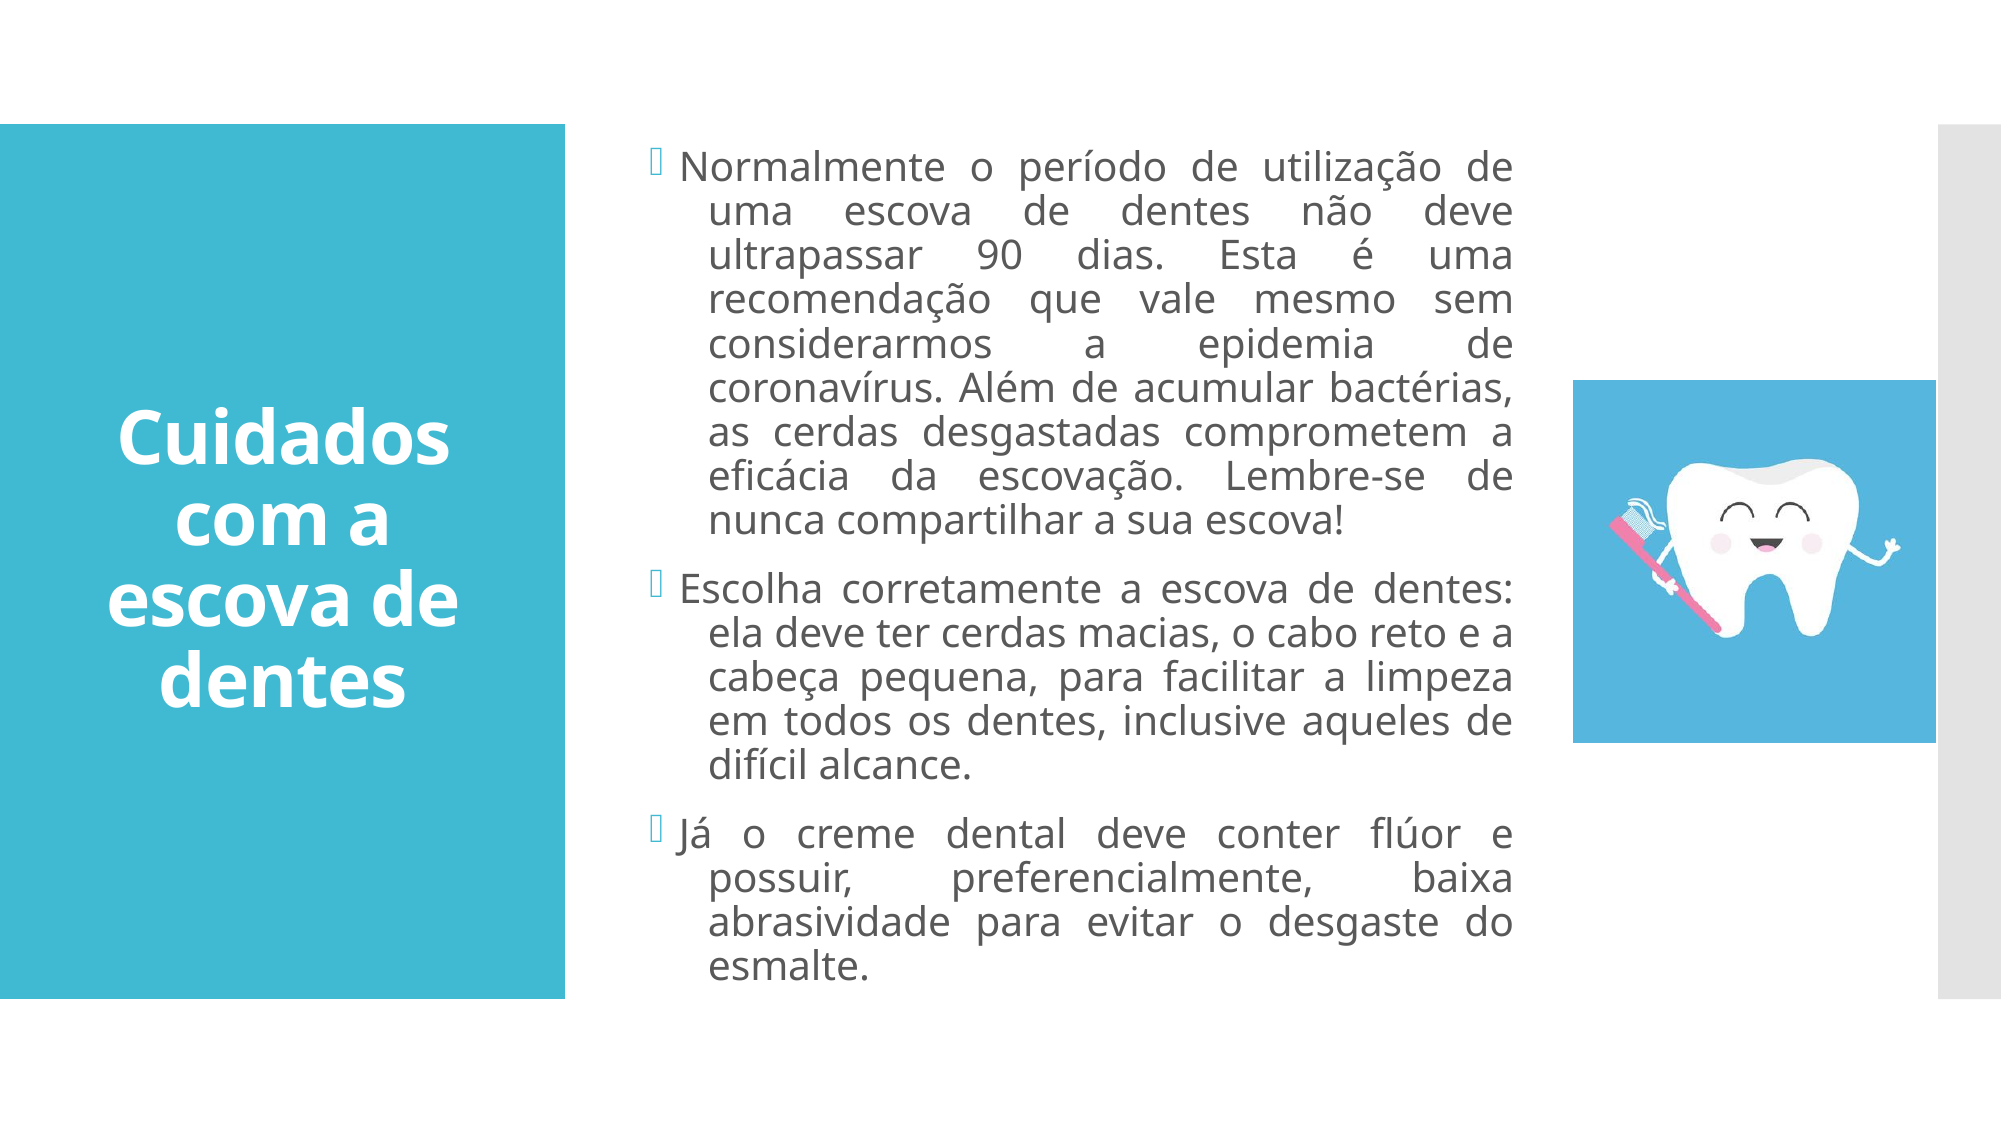

Normalmente o período de utilização de uma escova de dentes não deve ultrapassar 90 dias. Esta é uma recomendação que vale mesmo sem considerarmos a epidemia de coronavírus. Além de acumular bactérias, as cerdas desgastadas comprometem a eficácia da escovação. Lembre-se de nunca compartilhar a sua escova!
Escolha corretamente a escova de dentes: ela deve ter cerdas macias, o cabo reto e a cabeça pequena, para facilitar a limpeza em todos os dentes, inclusive aqueles de difícil alcance.
Já o creme dental deve conter flúor e possuir, preferencialmente, baixa abrasividade para evitar o desgaste do esmalte.
# Cuidados com a escova de dentes